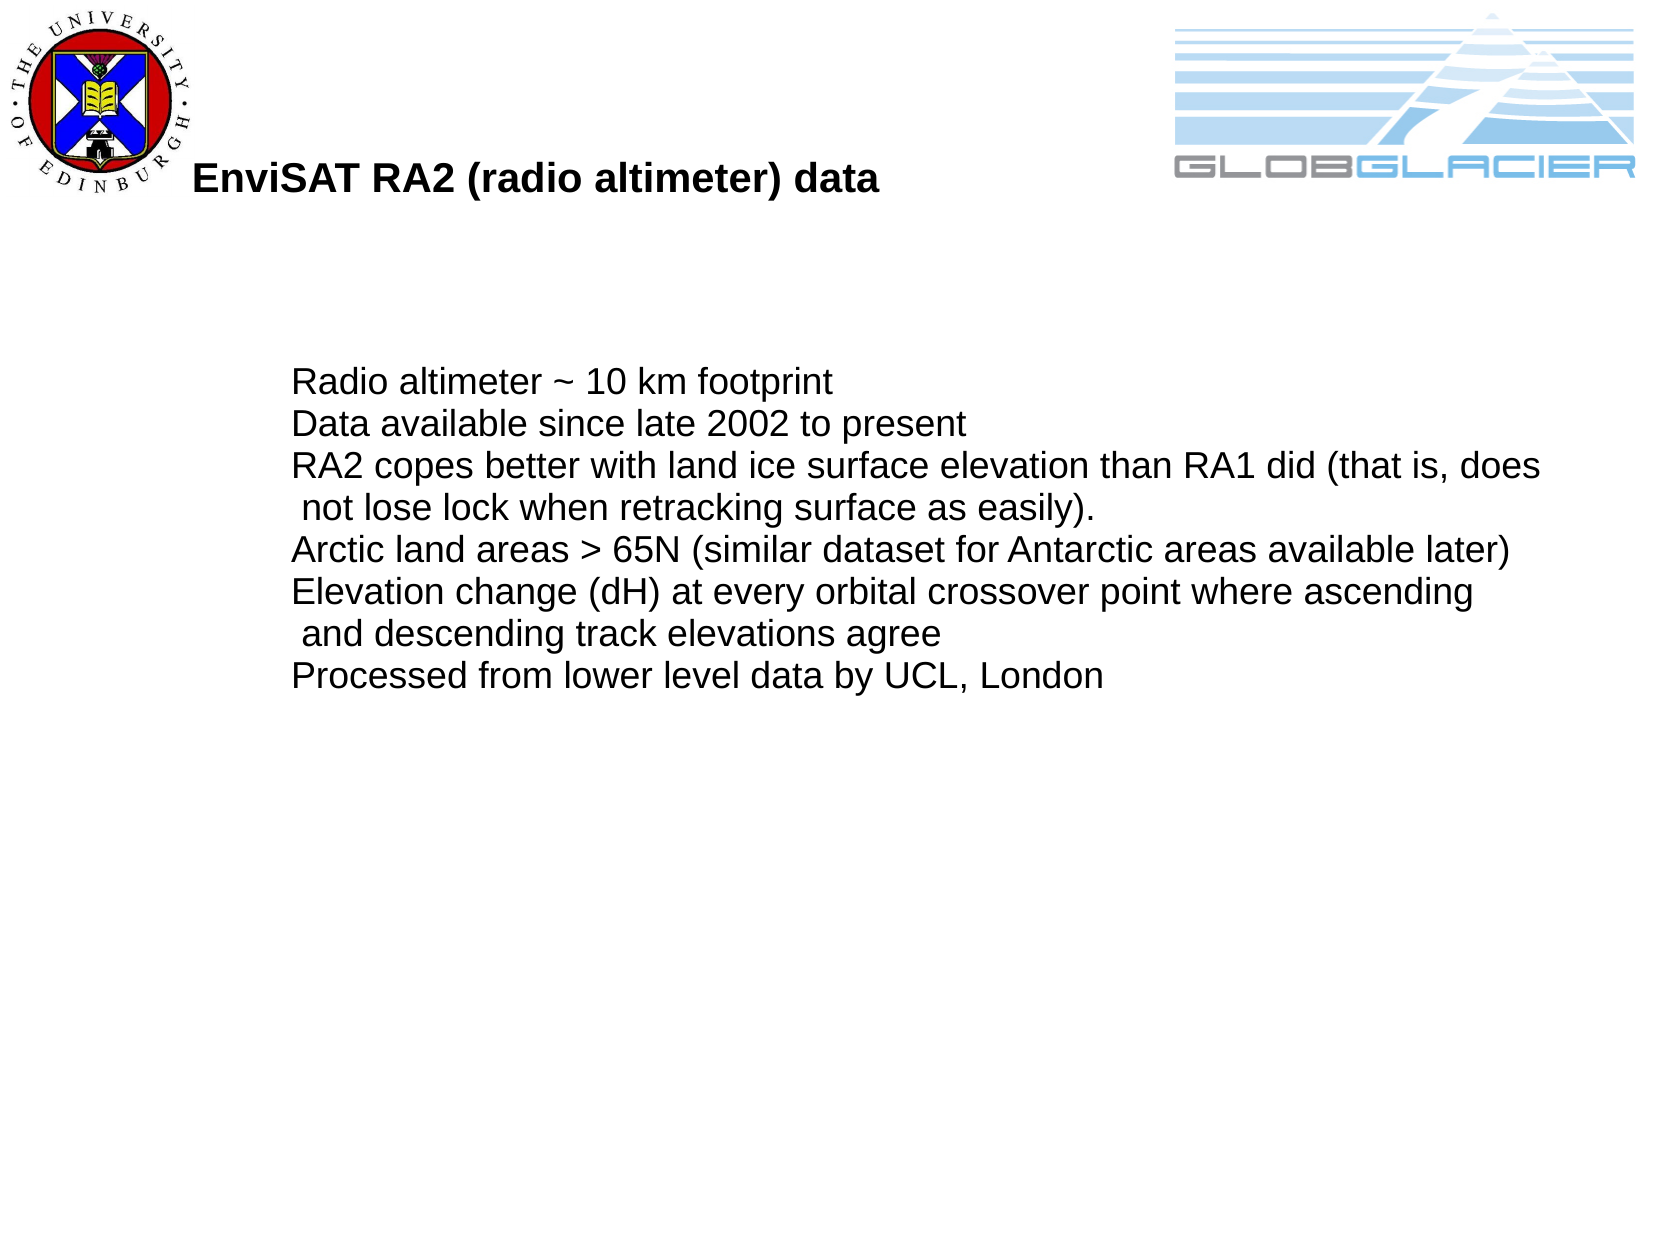

EnviSAT RA2 (radio altimeter) data
 Radio altimeter ~ 10 km footprint
 Data available since late 2002 to present
 RA2 copes better with land ice surface elevation than RA1 did (that is, does
 not lose lock when retracking surface as easily).
 Arctic land areas > 65N (similar dataset for Antarctic areas available later)
 Elevation change (dH) at every orbital crossover point where ascending
 and descending track elevations agree
 Processed from lower level data by UCL, London